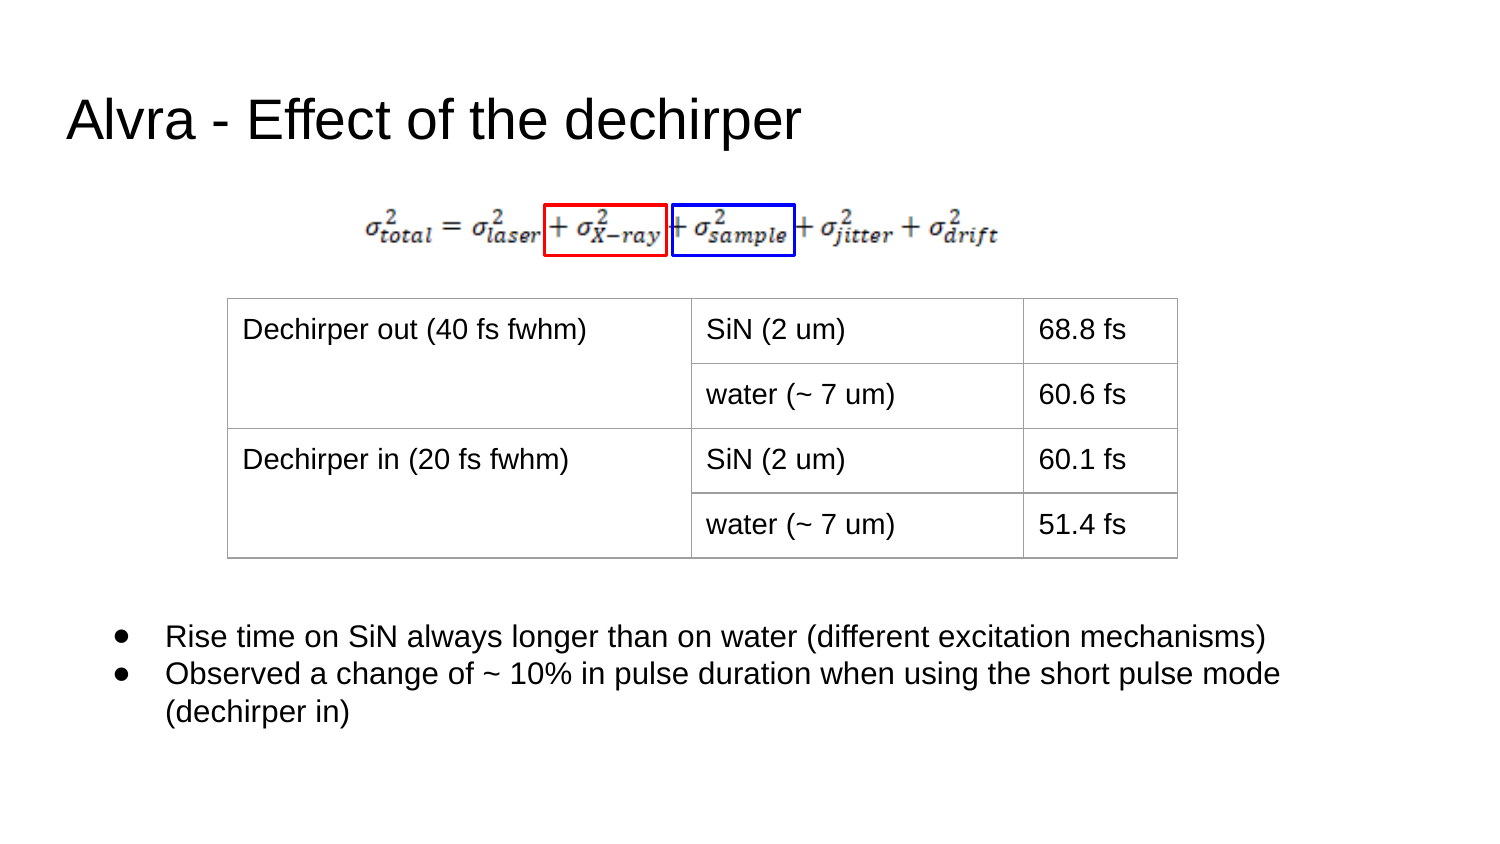

# Alvra - Effect of the dechirper
| Dechirper out (40 fs fwhm) | SiN (2 um) | 68.8 fs |
| --- | --- | --- |
| | water (~ 7 um) | 60.6 fs |
| Dechirper in (20 fs fwhm) | SiN (2 um) | 60.1 fs |
| | water (~ 7 um) | 51.4 fs |
Rise time on SiN always longer than on water (different excitation mechanisms)
Observed a change of ~ 10% in pulse duration when using the short pulse mode (dechirper in)